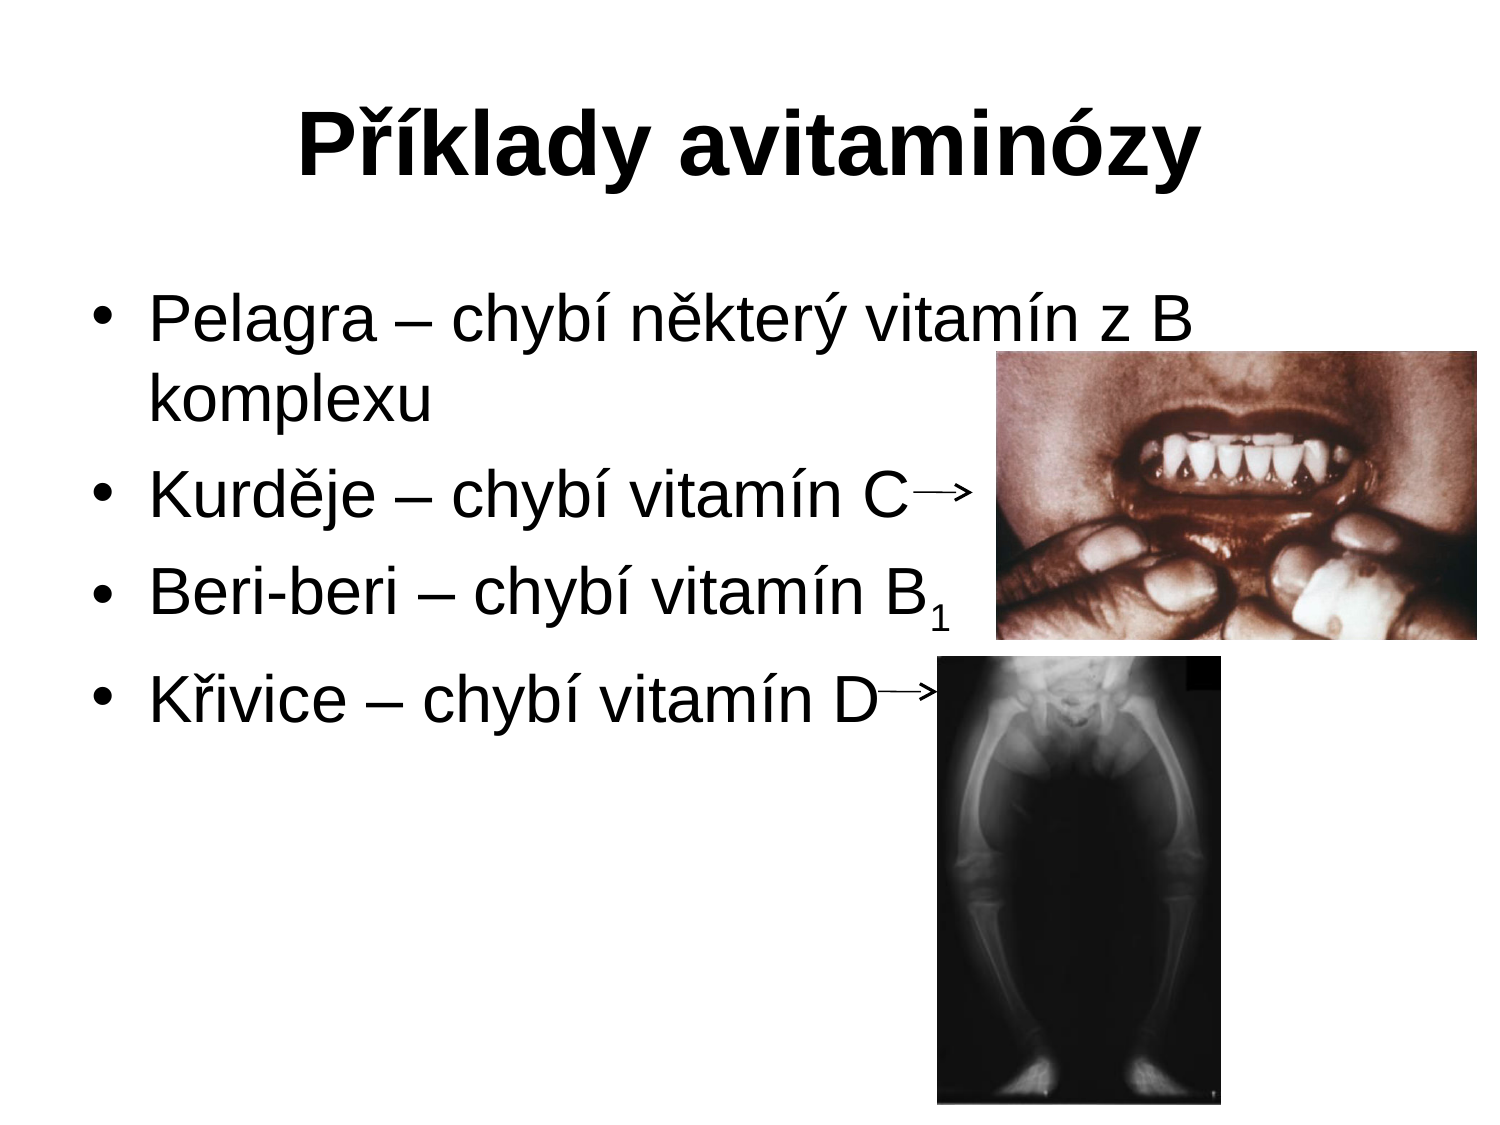

Příklady avitaminózy
# Pelagra – chybí některý vitamín z B komplexu
Kurděje – chybí vitamín C
Beri-beri – chybí vitamín B1
Křivice – chybí vitamín D